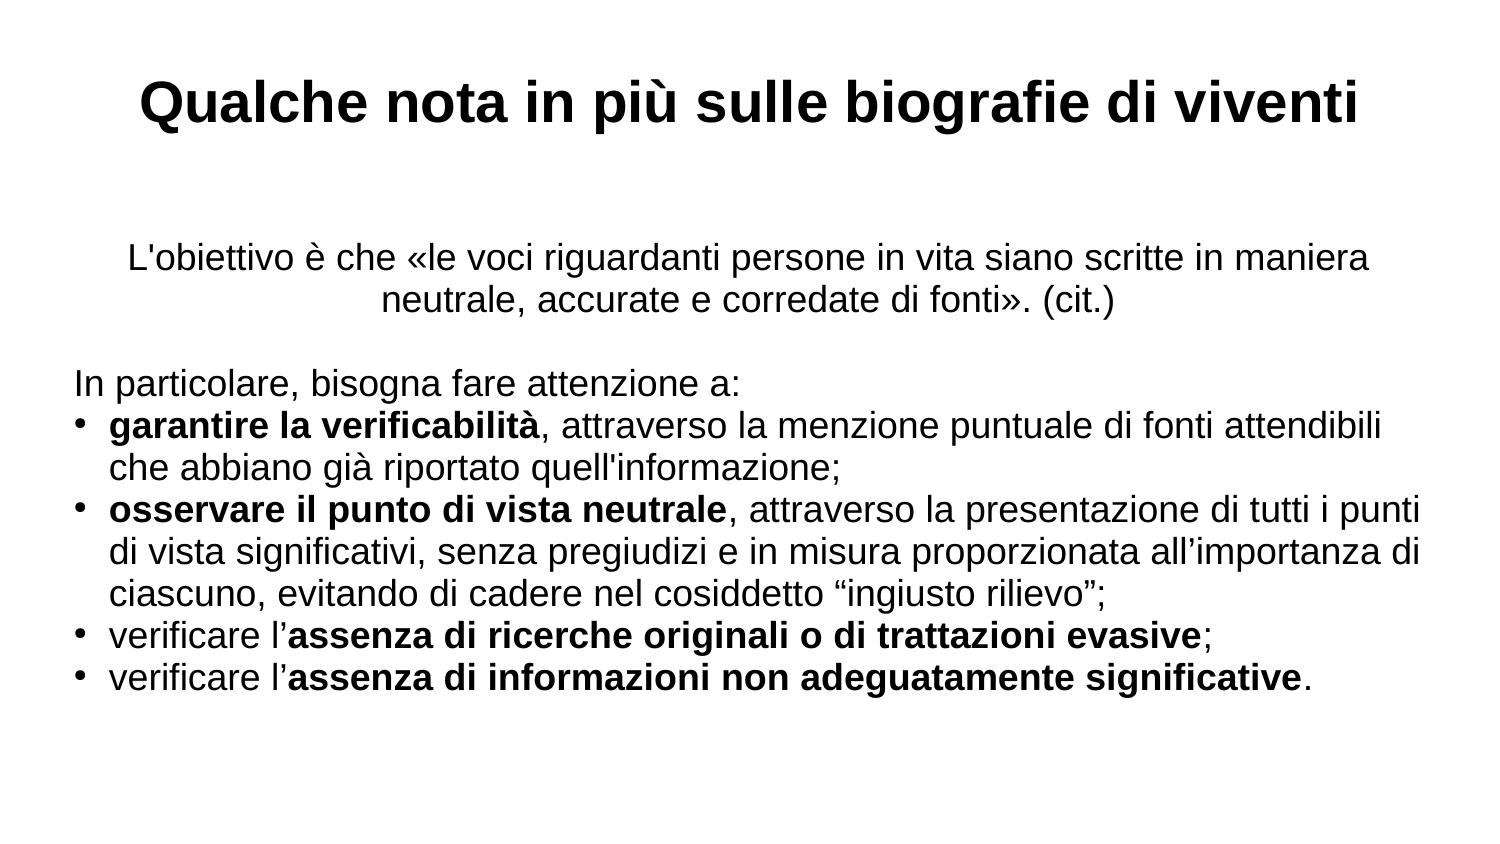

# Qualche nota in più sulle biografie di viventi
L'obiettivo è che «le voci riguardanti persone in vita siano scritte in maniera neutrale, accurate e corredate di fonti». (cit.)
In particolare, bisogna fare attenzione a:
garantire la verificabilità, attraverso la menzione puntuale di fonti attendibili che abbiano già riportato quell'informazione;
osservare il punto di vista neutrale, attraverso la presentazione di tutti i punti di vista significativi, senza pregiudizi e in misura proporzionata all’importanza di ciascuno, evitando di cadere nel cosiddetto “ingiusto rilievo”;
verificare l’assenza di ricerche originali o di trattazioni evasive;
verificare l’assenza di informazioni non adeguatamente significative.